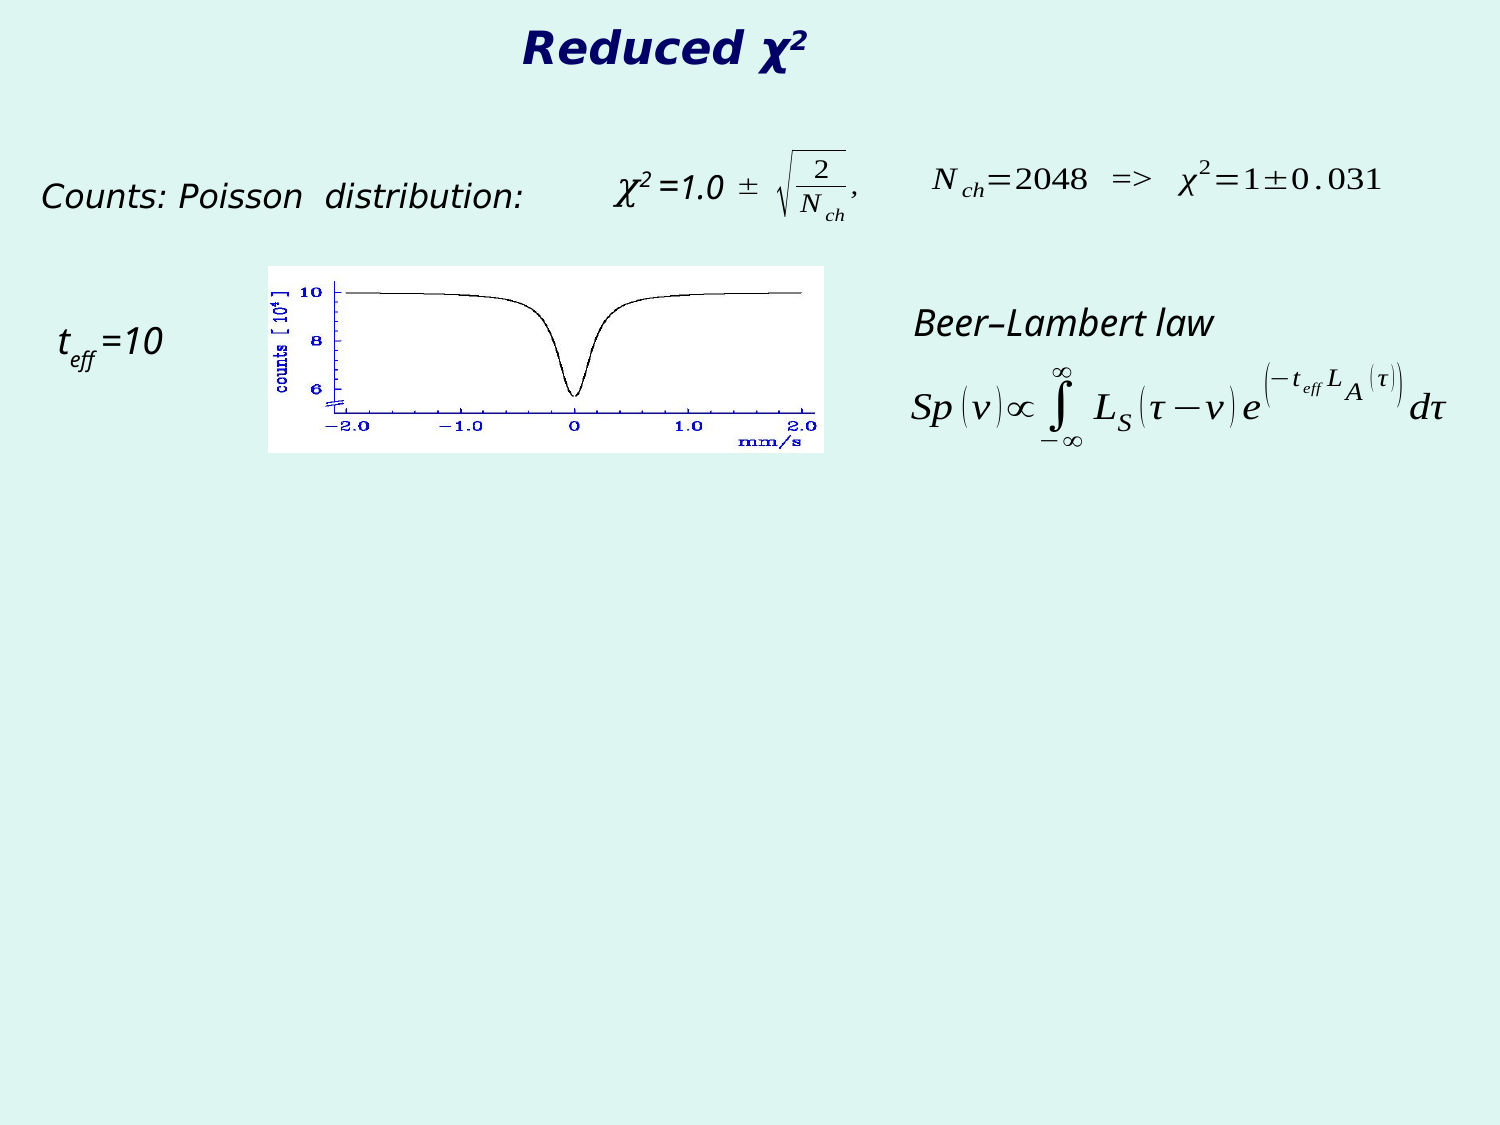

Reduced χ2
 χ2 =1.0
Counts: Poisson distribution:
Beer–Lambert law
teff =10